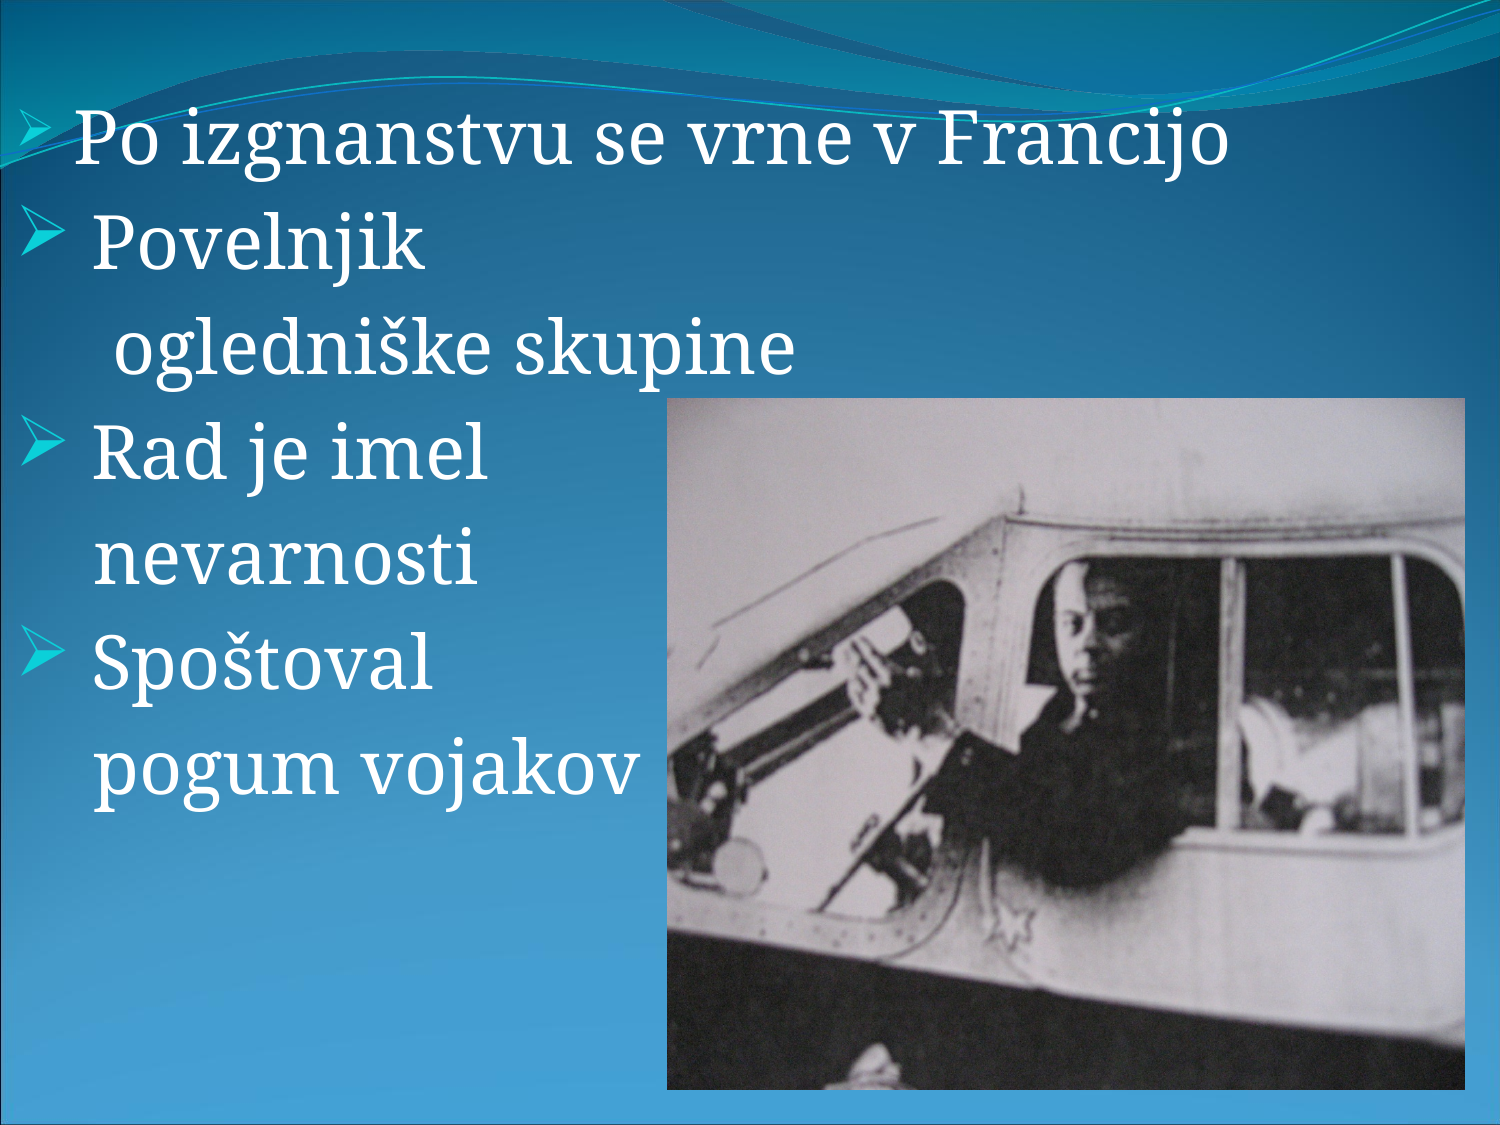

Po izgnanstvu se vrne v Francijo
 Povelnjik
 ogledniške skupine
 Rad je imel
 nevarnosti
 Spoštoval
 pogum vojakov
#